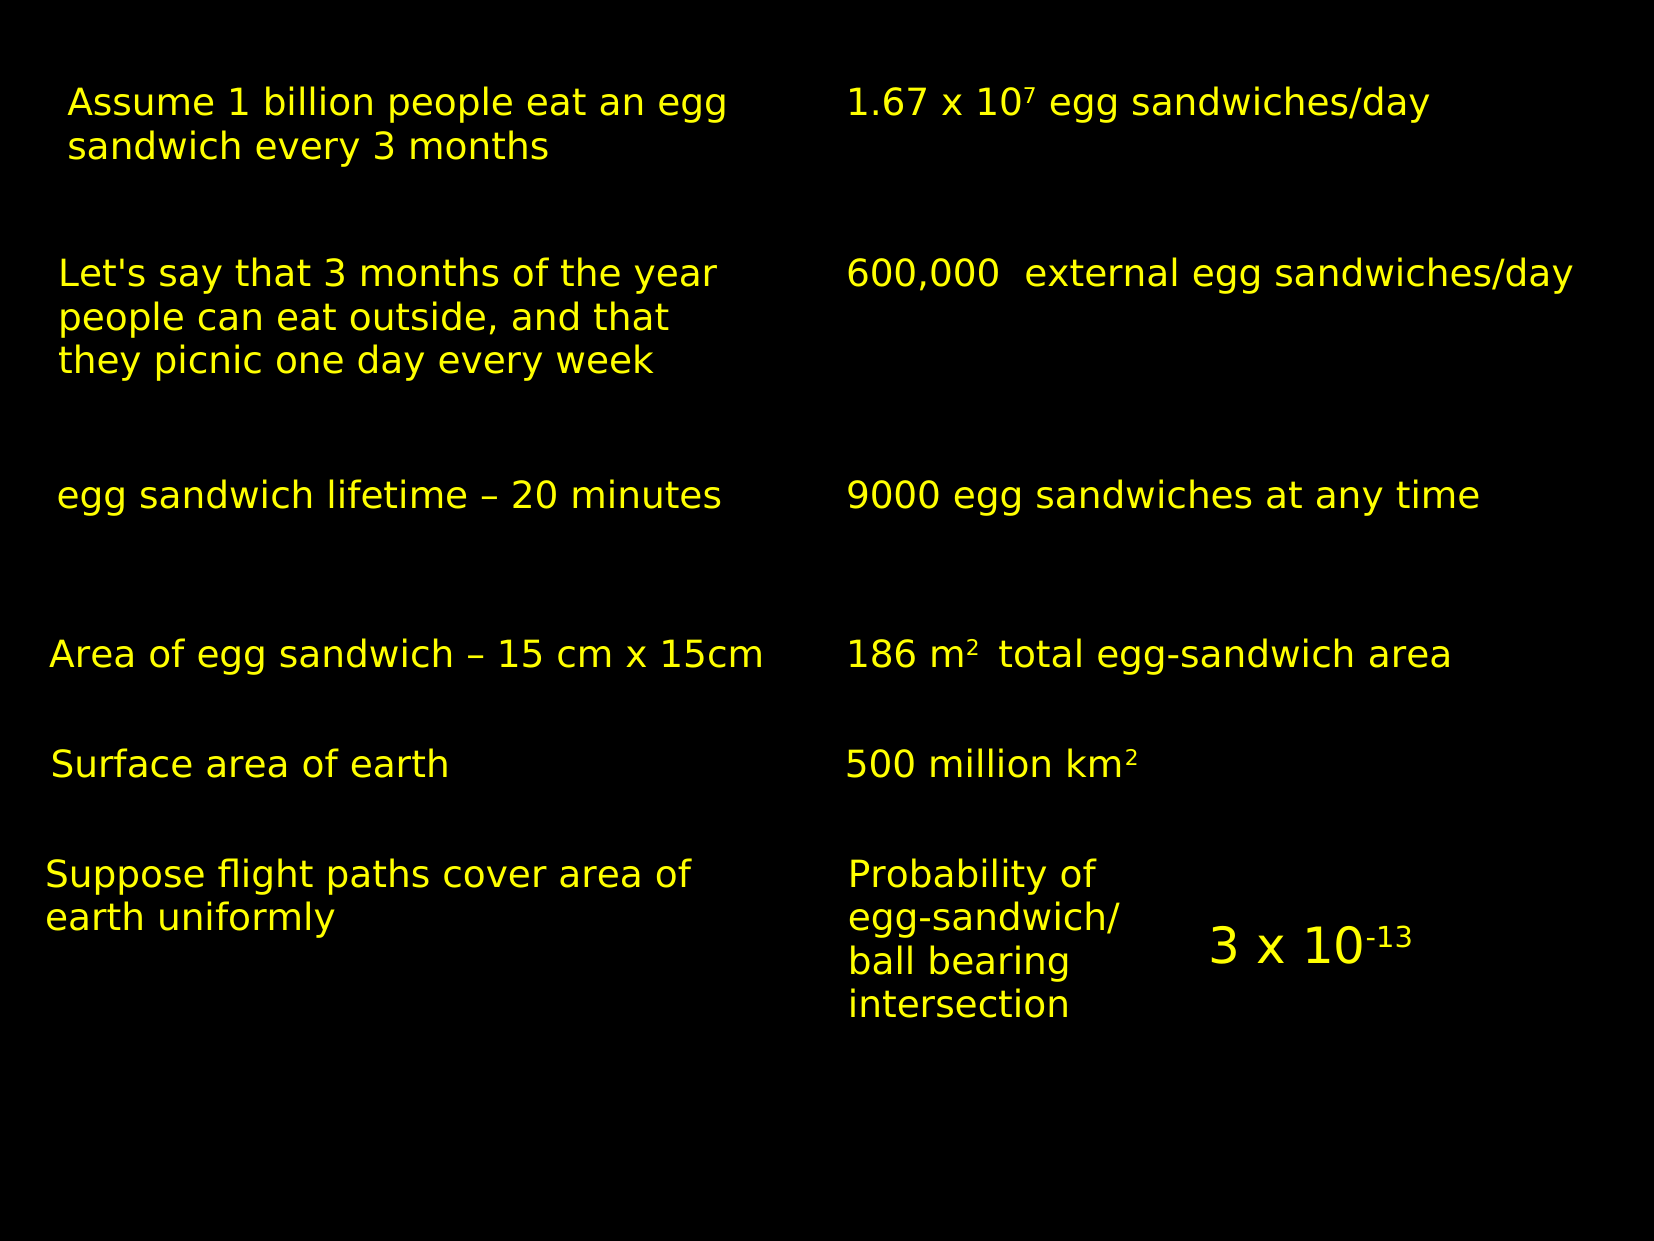

Assume 1 billion people eat an egg
sandwich every 3 months
1.67 x 107 egg sandwiches/day
Let's say that 3 months of the year
people can eat outside, and that
they picnic one day every week
600,000 external egg sandwiches/day
egg sandwich lifetime – 20 minutes
9000 egg sandwiches at any time
Area of egg sandwich – 15 cm x 15cm
186 m2 total egg-sandwich area
Surface area of earth 500 million km2
Suppose flight paths cover area of
earth uniformly
 Probability of
 egg-sandwich/
 ball bearing
 intersection
3 x 10-13
Probability of average solar neutrino
interaction
5 x 10-13